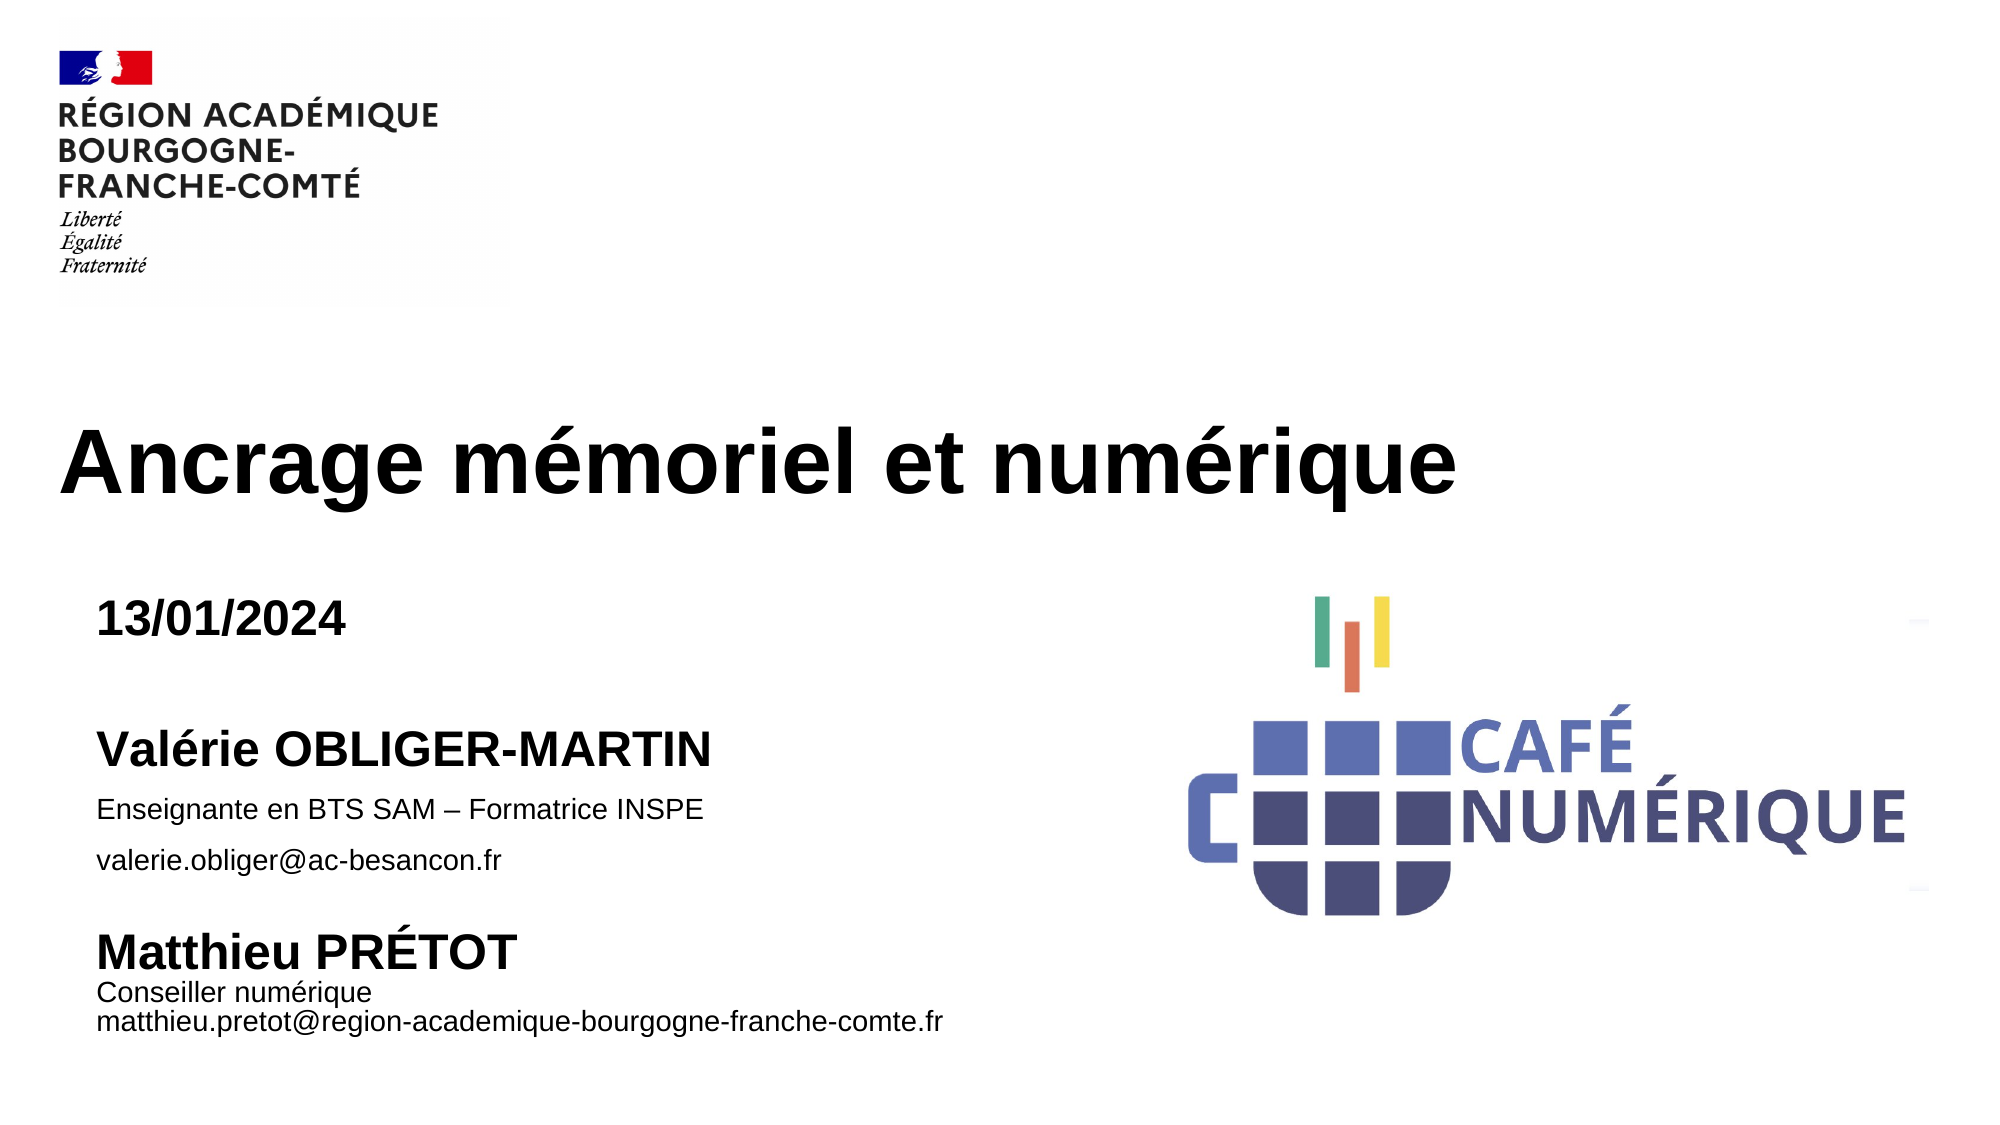

Ancrage mémoriel et numérique
13/01/2024
Valérie OBLIGER-MARTIN
Enseignante en BTS SAM – Formatrice INSPE
valerie.obliger@ac-besancon.fr
Matthieu PRÉTOT
Conseiller numérique
matthieu.pretot@region-academique-bourgogne-franche-comte.fr